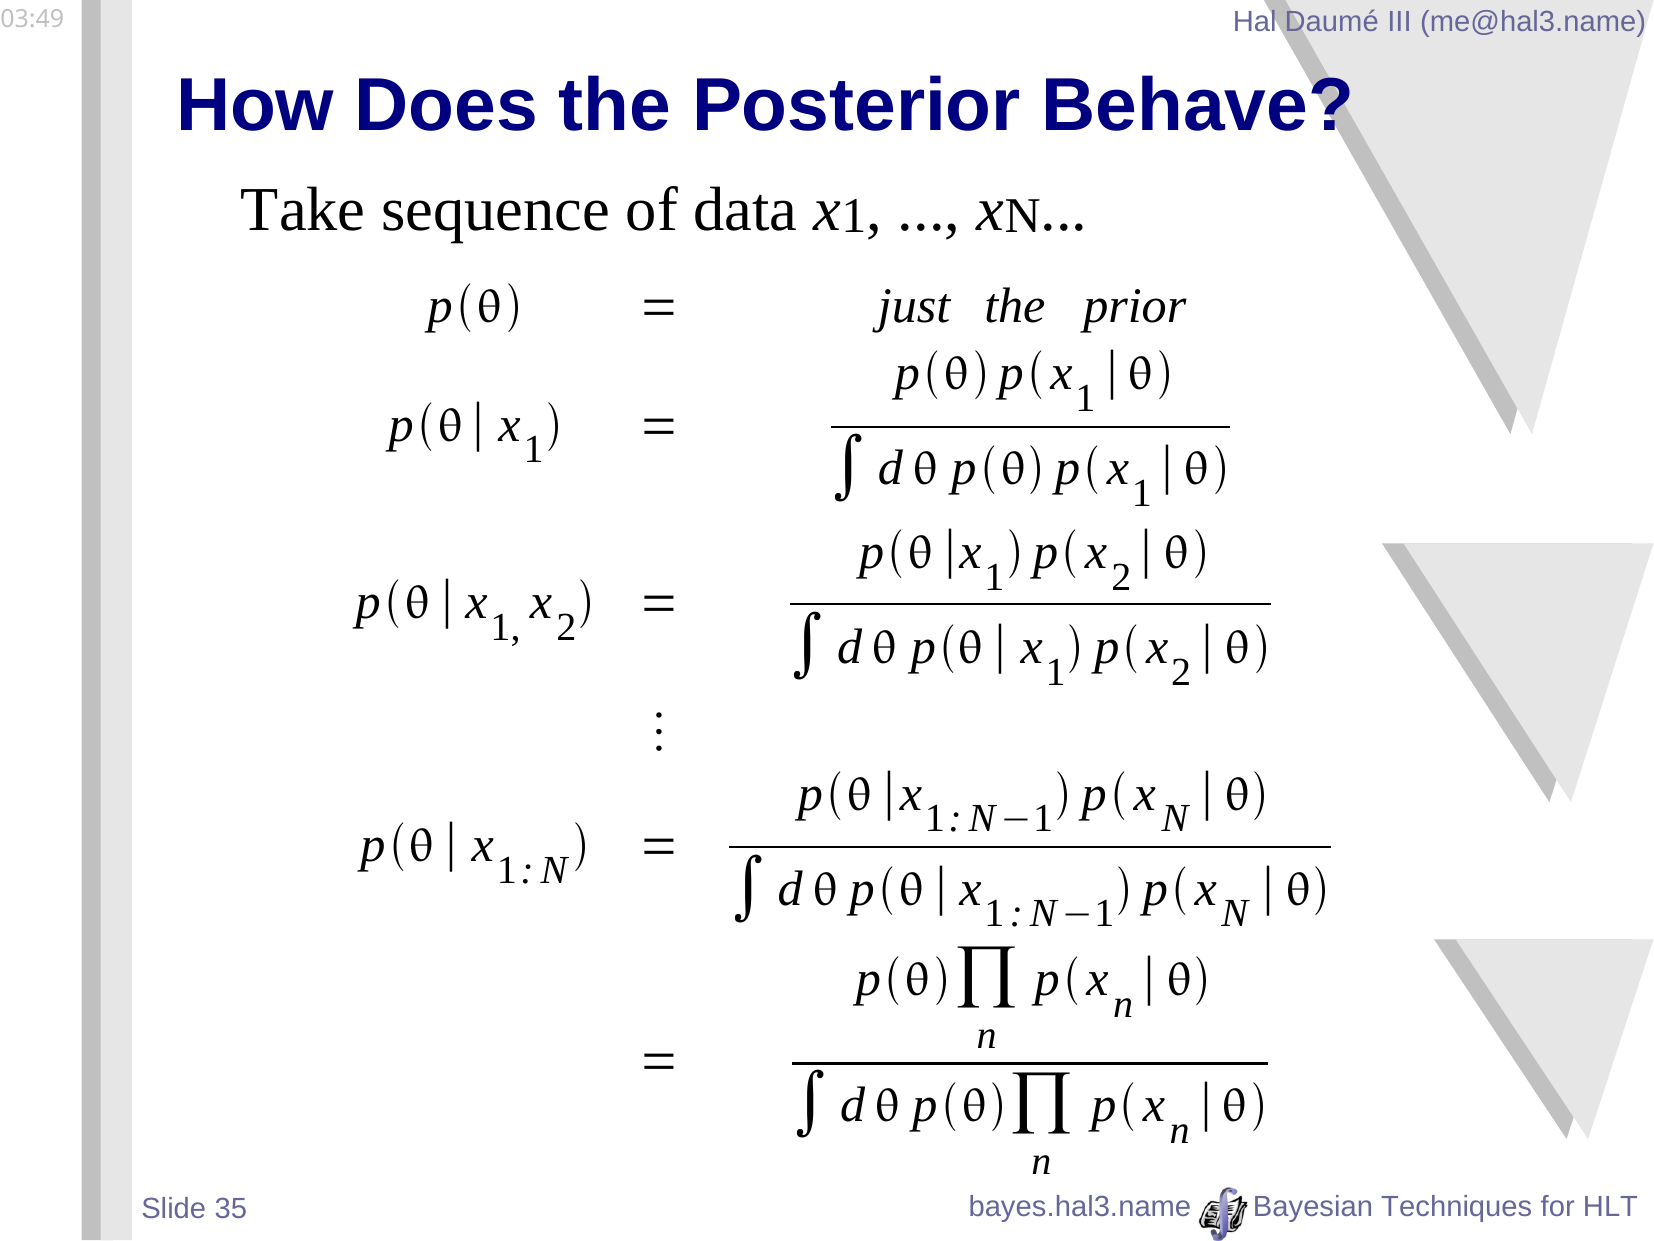

# How Does the Posterior Behave?
Take sequence of data x1, ..., xN...